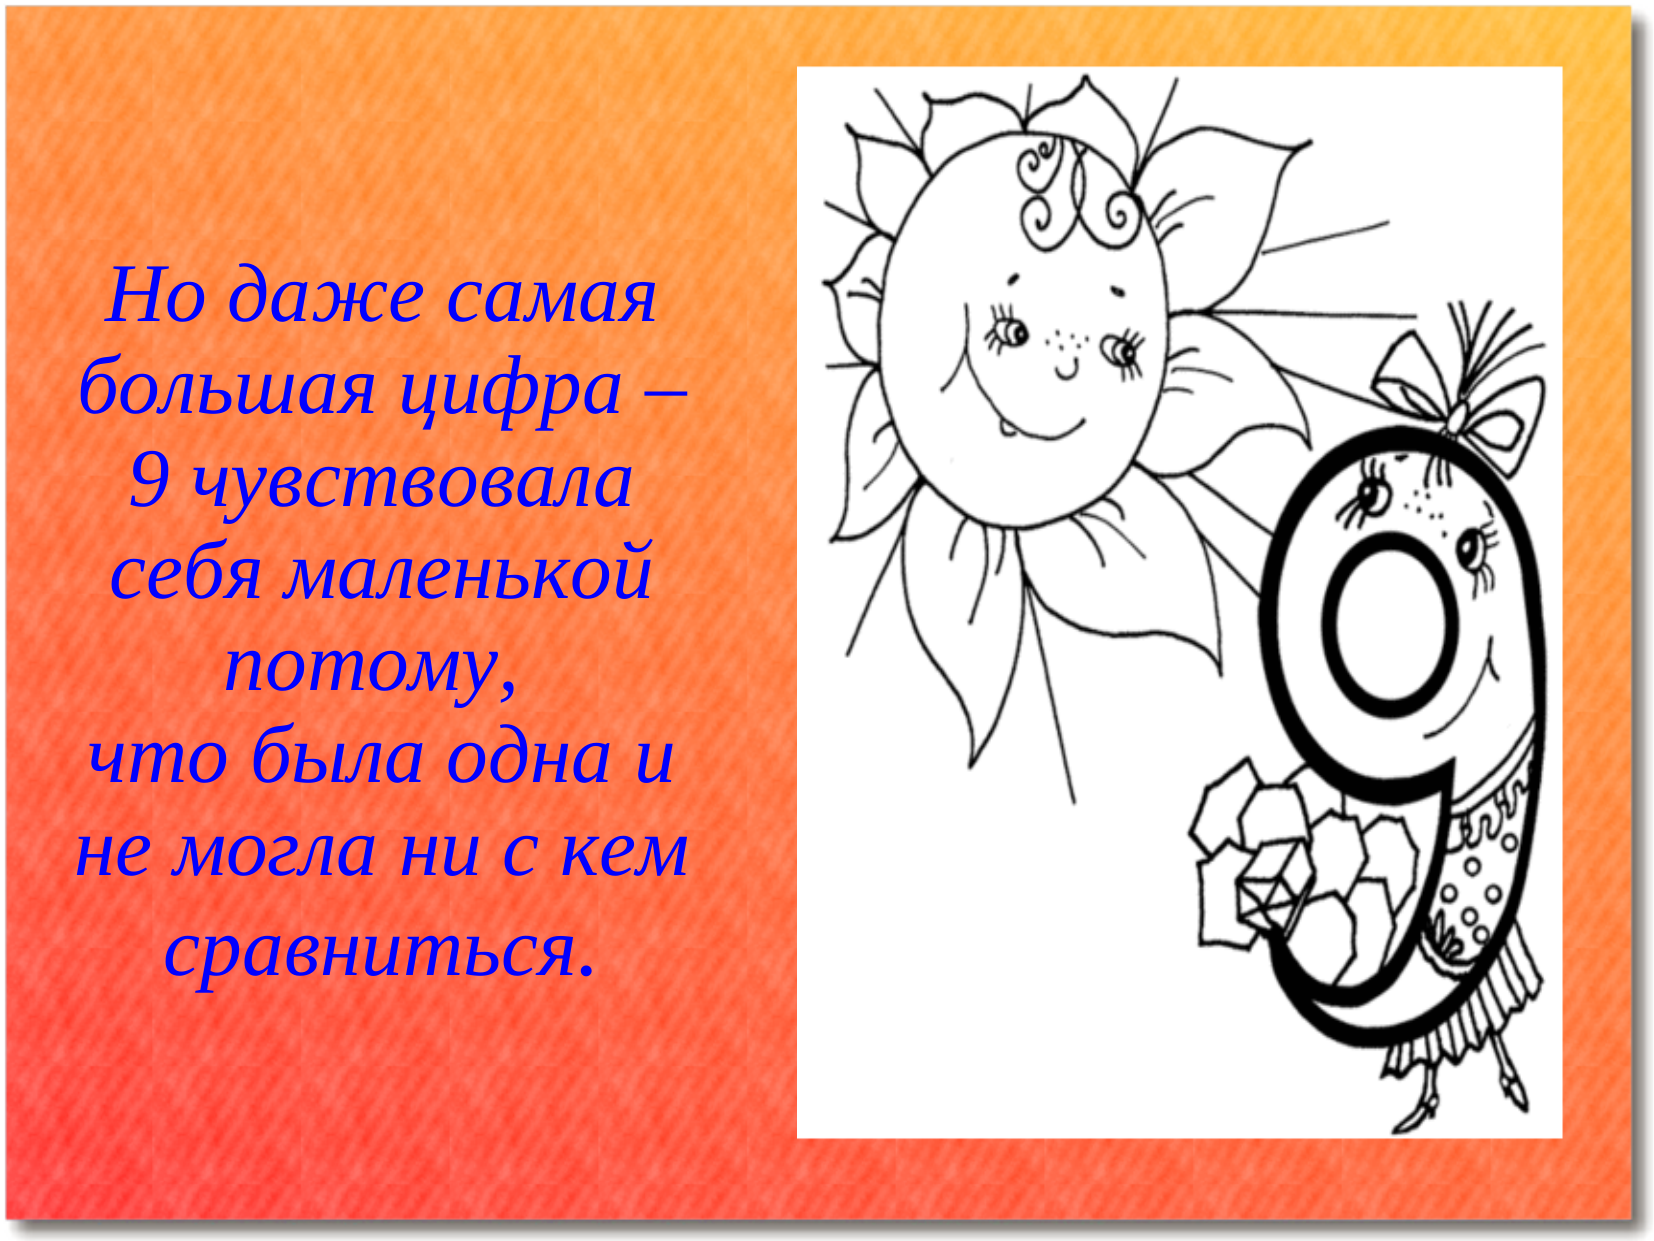

# Но даже самая большая цифра – 9 чувствовала себя маленькой потому,
что была одна и не могла ни с кем сравниться.